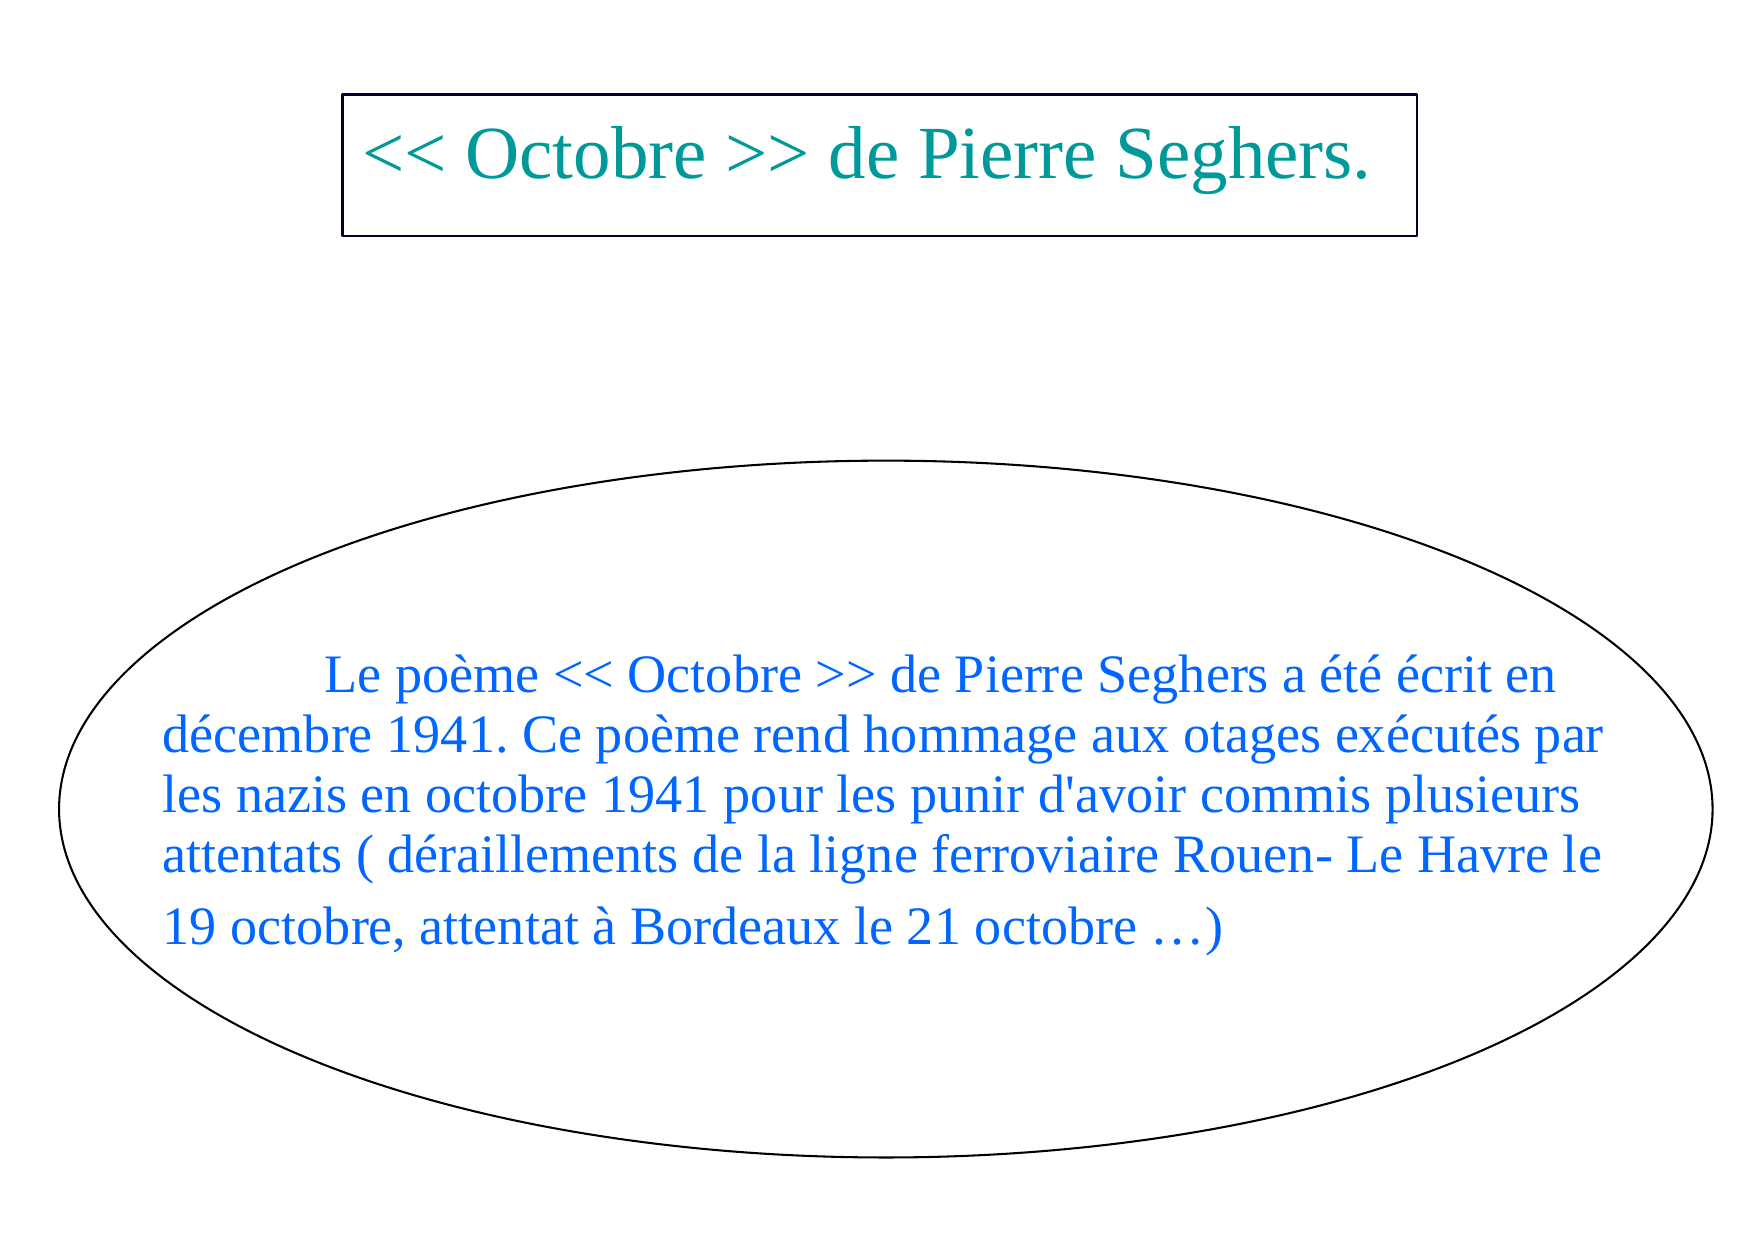

# << Octobre >> de Pierre Seghers.
 Le poème << Octobre >> de Pierre Seghers a été écrit en décembre 1941. Ce poème rend hommage aux otages exécutés par les nazis en octobre 1941 pour les punir d'avoir commis plusieurs attentats ( déraillements de la ligne ferroviaire Rouen- Le Havre le 19 octobre, attentat à Bordeaux le 21 octobre …)